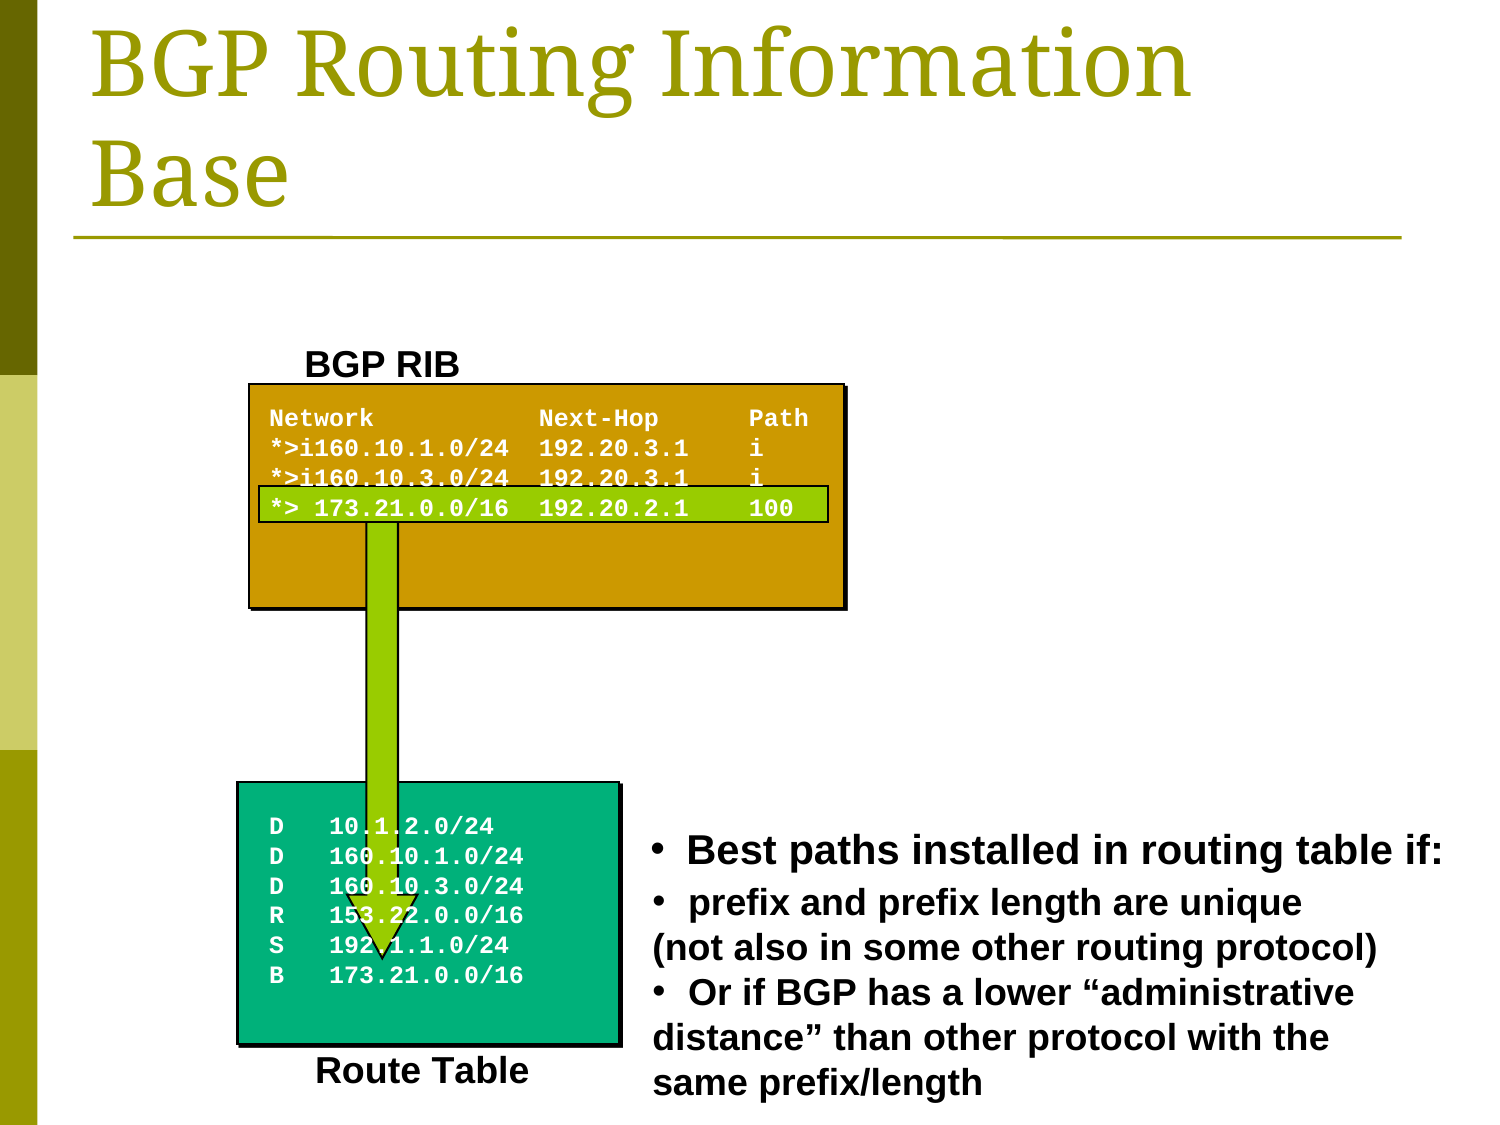

# BGP Routing Information Base
BGP RIB
Network Next-Hop Path
*>i160.10.1.0/24 192.20.3.1 i
*>i160.10.3.0/24 192.20.3.1 i
*> 173.21.0.0/16 192.20.2.1 100
D 10.1.2.0/24
D 160.10.1.0/24
D 160.10.3.0/24
R 153.22.0.0/16
S 192.1.1.0/24
Best paths installed in routing table if:
prefix and prefix length are unique
(not also in some other routing protocol)
Or if BGP has a lower “administrative
distance” than other protocol with the
same prefix/length
B 173.21.0.0/16
Route Table